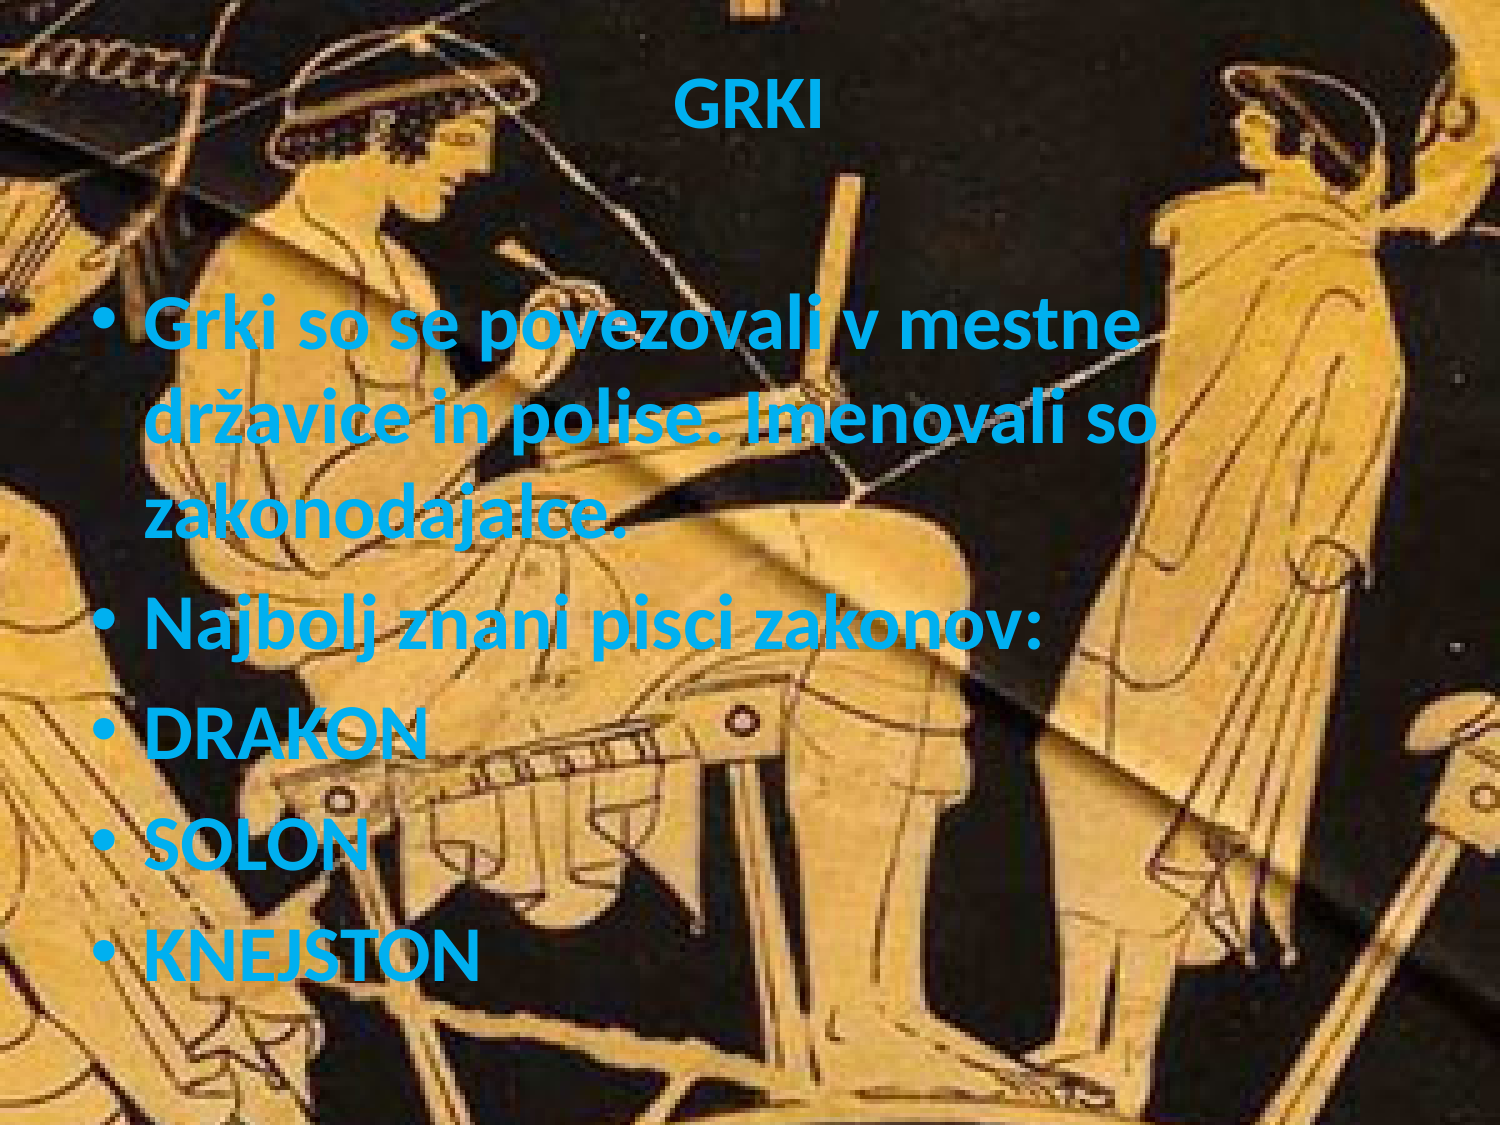

# GRKI
Grki so se povezovali v mestne državice in polise. Imenovali so zakonodajalce.
Najbolj znani pisci zakonov:
DRAKON
SOLON
KNEJSTON